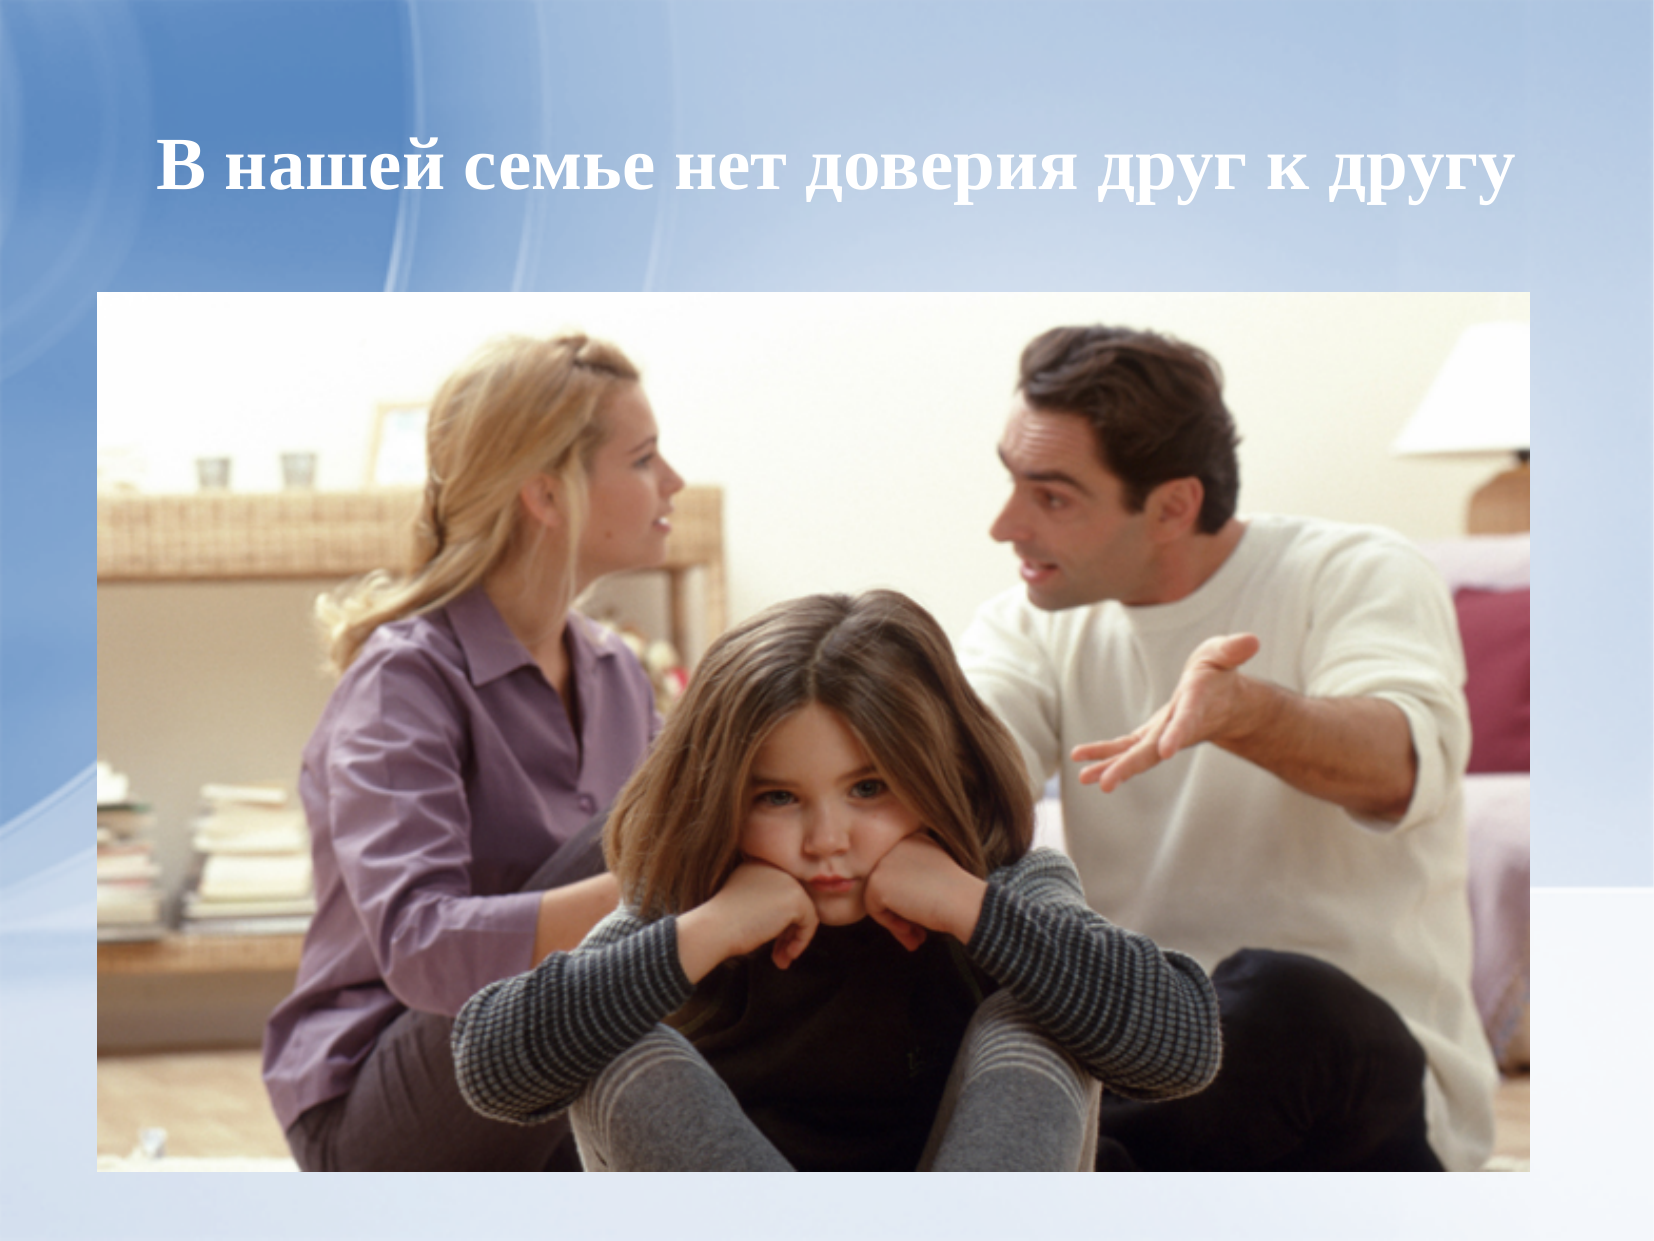

# В нашей семье нет доверия друг к другу